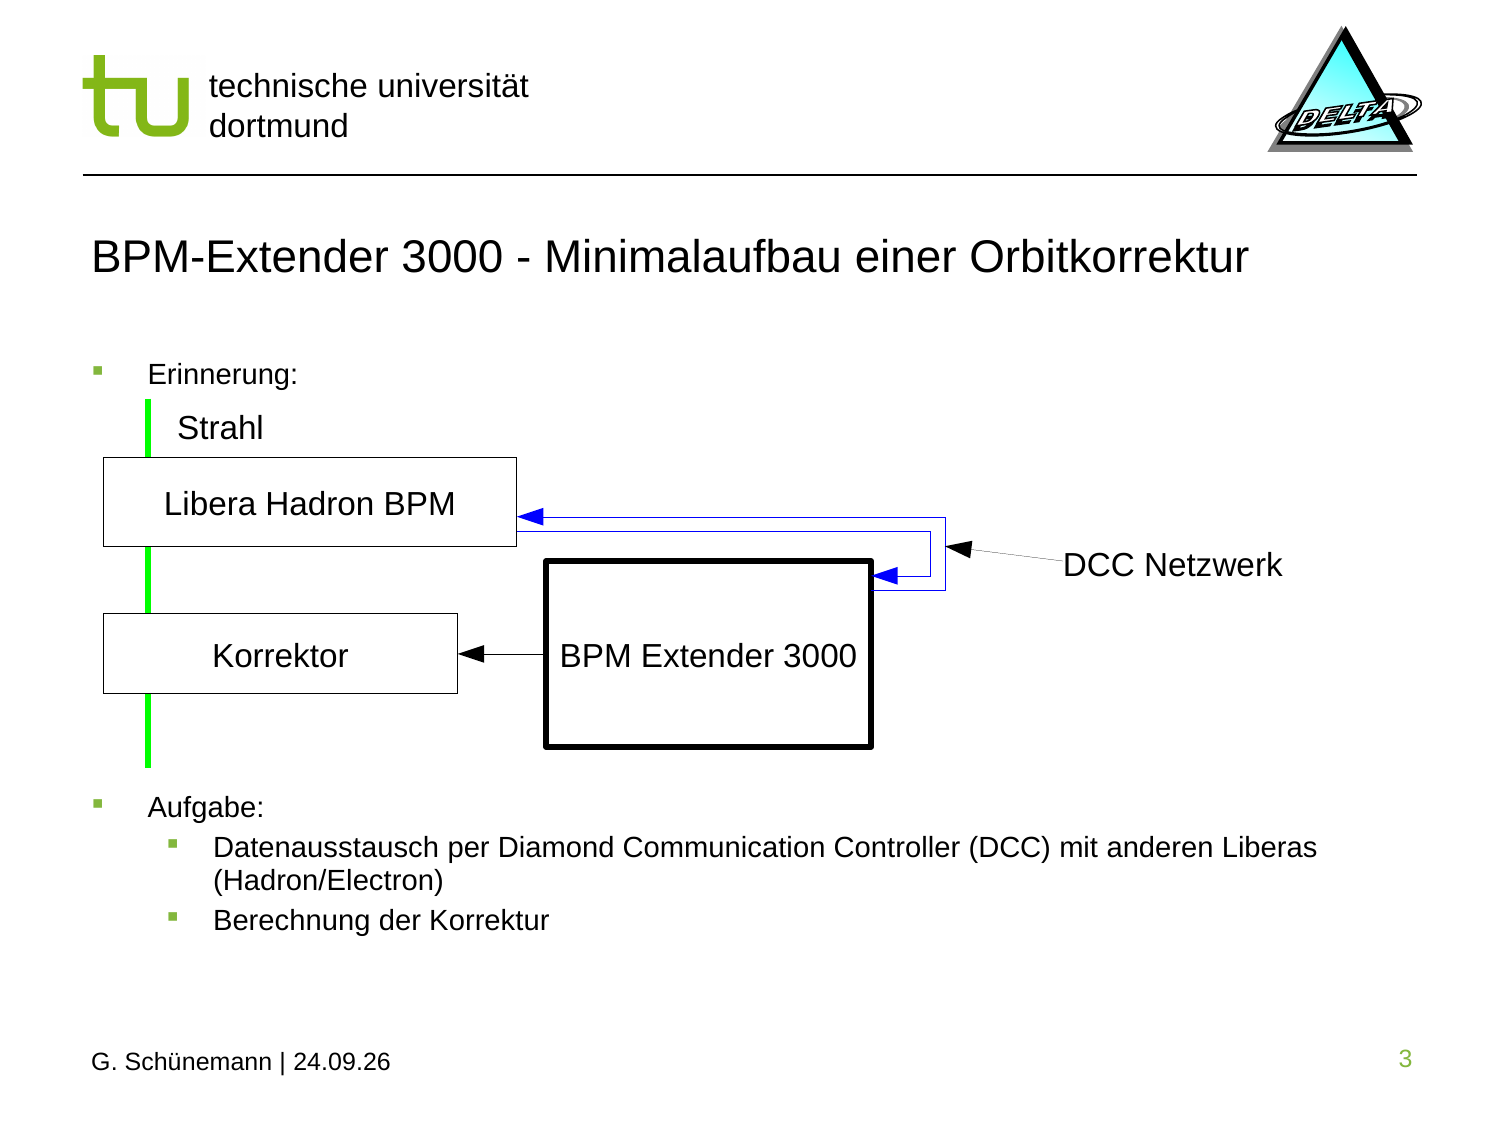

# BPM-Extender 3000 - Minimalaufbau einer Orbitkorrektur
Erinnerung:
Aufgabe:
Datenausstausch per Diamond Communication Controller (DCC) mit anderen Liberas (Hadron/Electron)
Berechnung der Korrektur
Strahl
Libera Hadron BPM
DCC Netzwerk
BPM Extender 3000
Korrektor